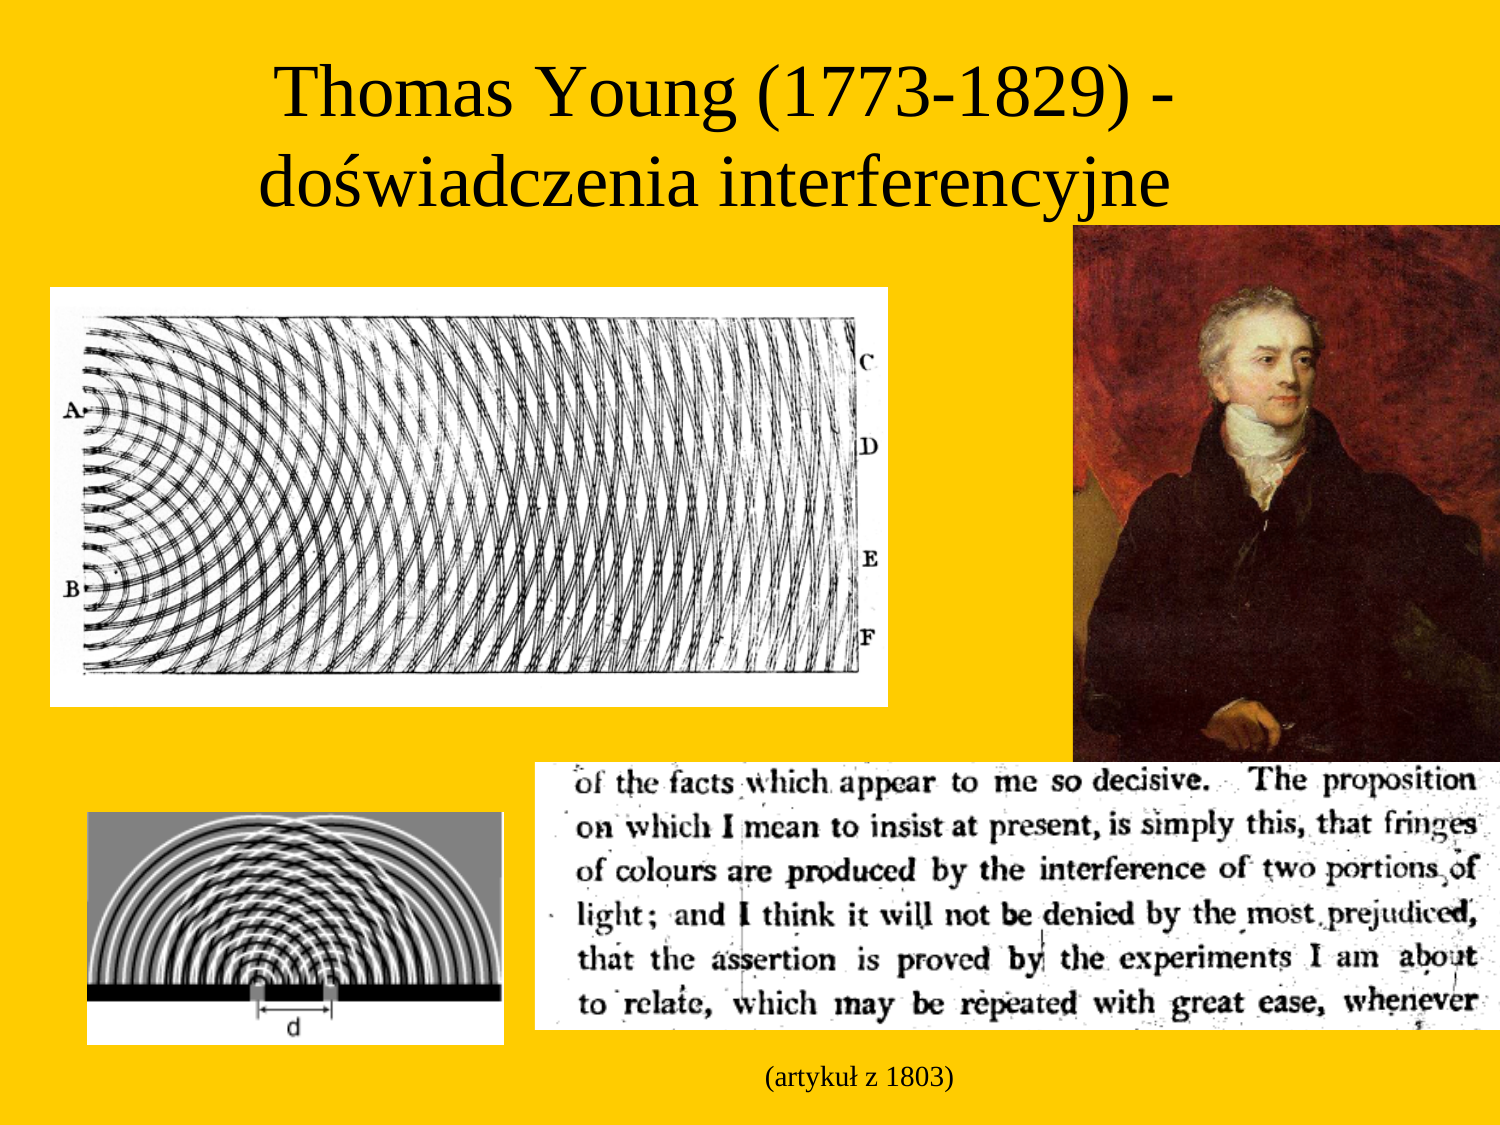

# Thomas Young (1773-1829) - doświadczenia interferencyjne
(artykuł z 1803)